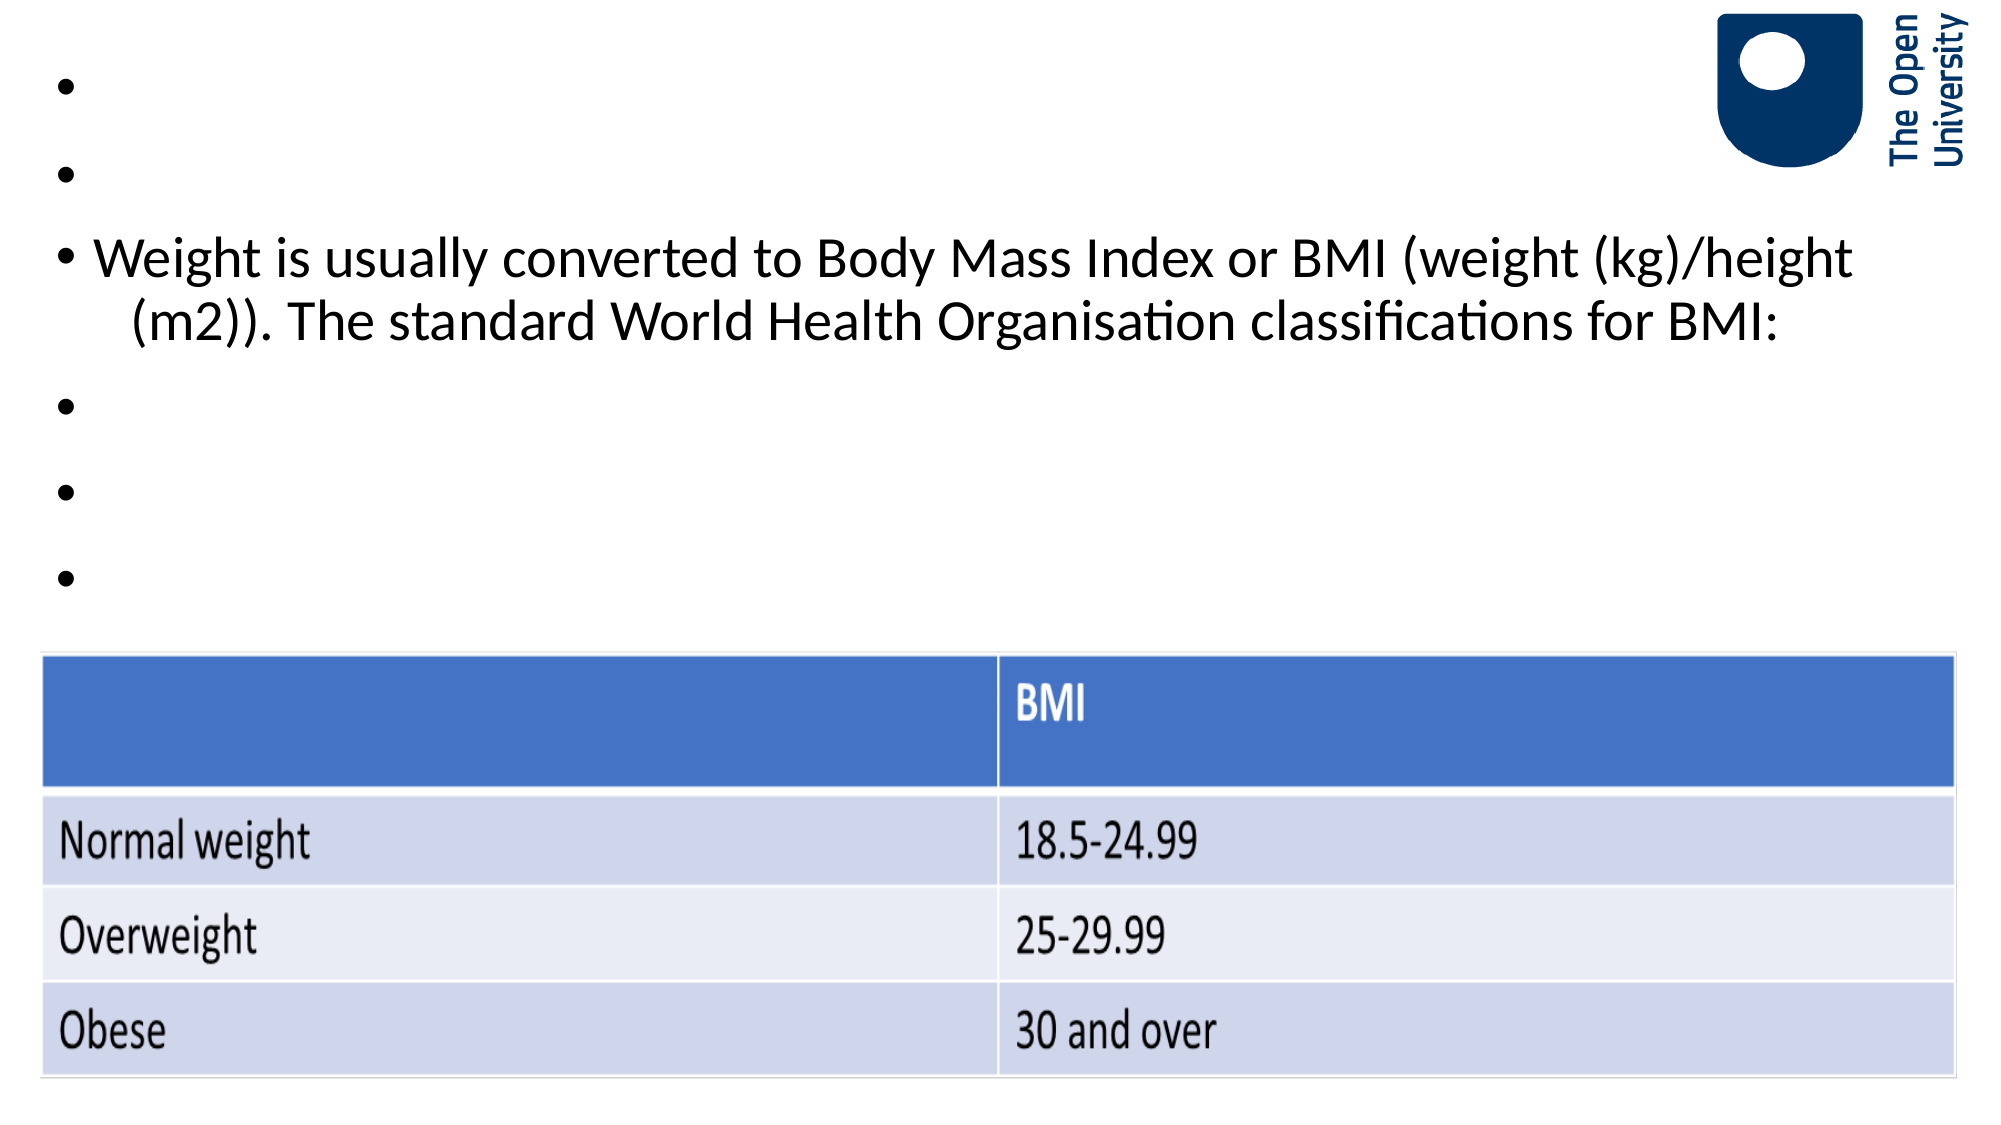

# Weight is usually converted to Body Mass Index or BMI (weight (kg)/height (m2)). The standard World Health Organisation classifications for BMI: